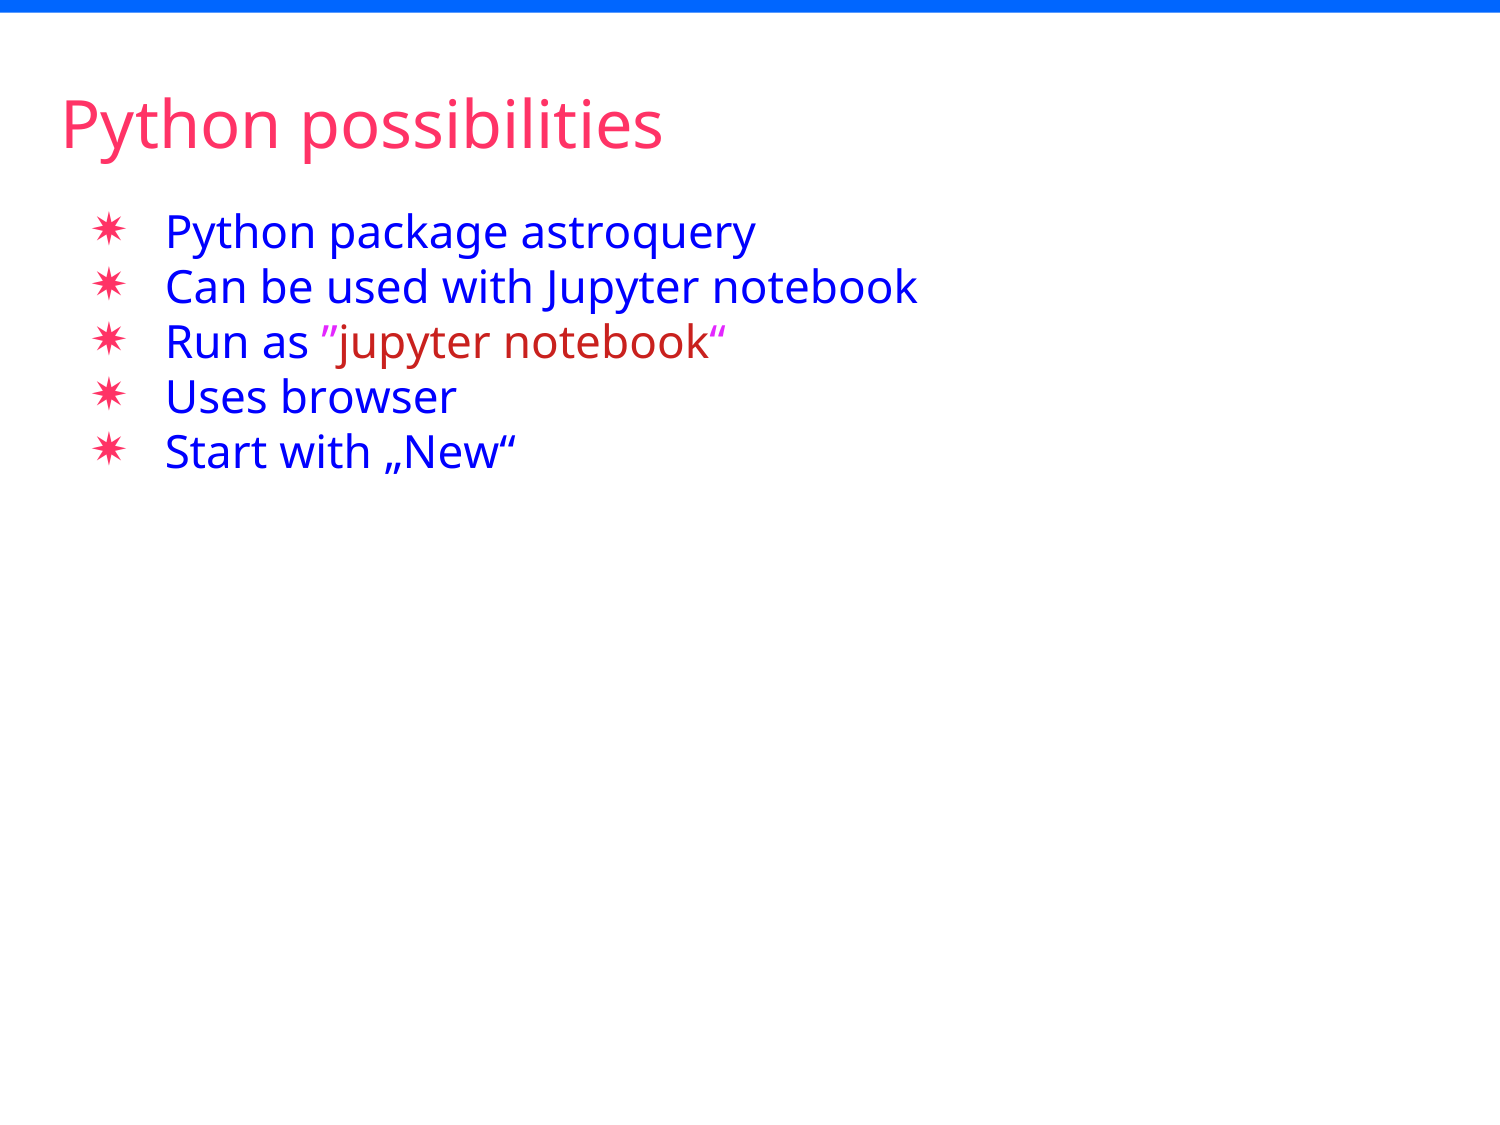

Python possibilities
Python package astroquery
Can be used with Jupyter notebook
Run as ”jupyter notebook“
Uses browser
Start with „New“
67